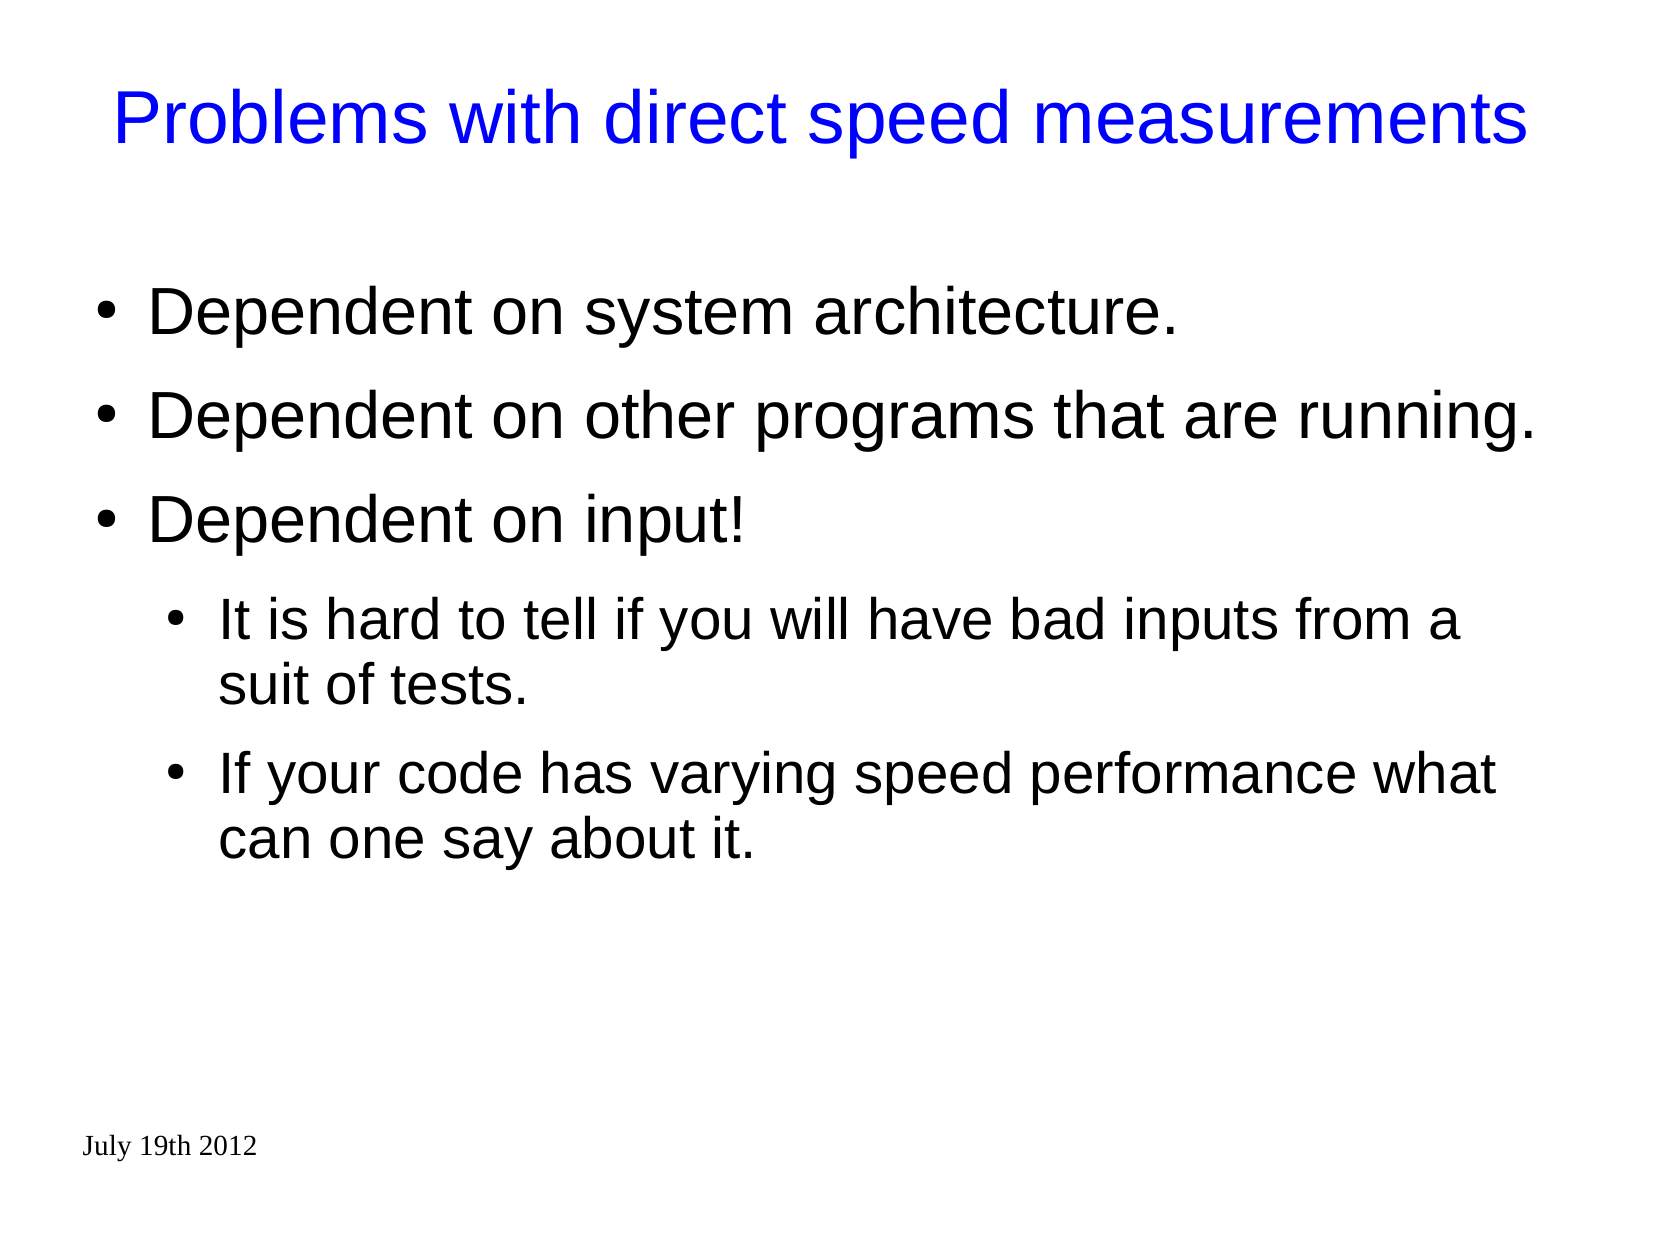

# Problems with direct speed measurements
Dependent on system architecture.
Dependent on other programs that are running.
Dependent on input!
It is hard to tell if you will have bad inputs from a suit of tests.
If your code has varying speed performance what can one say about it.
July 19th 2012